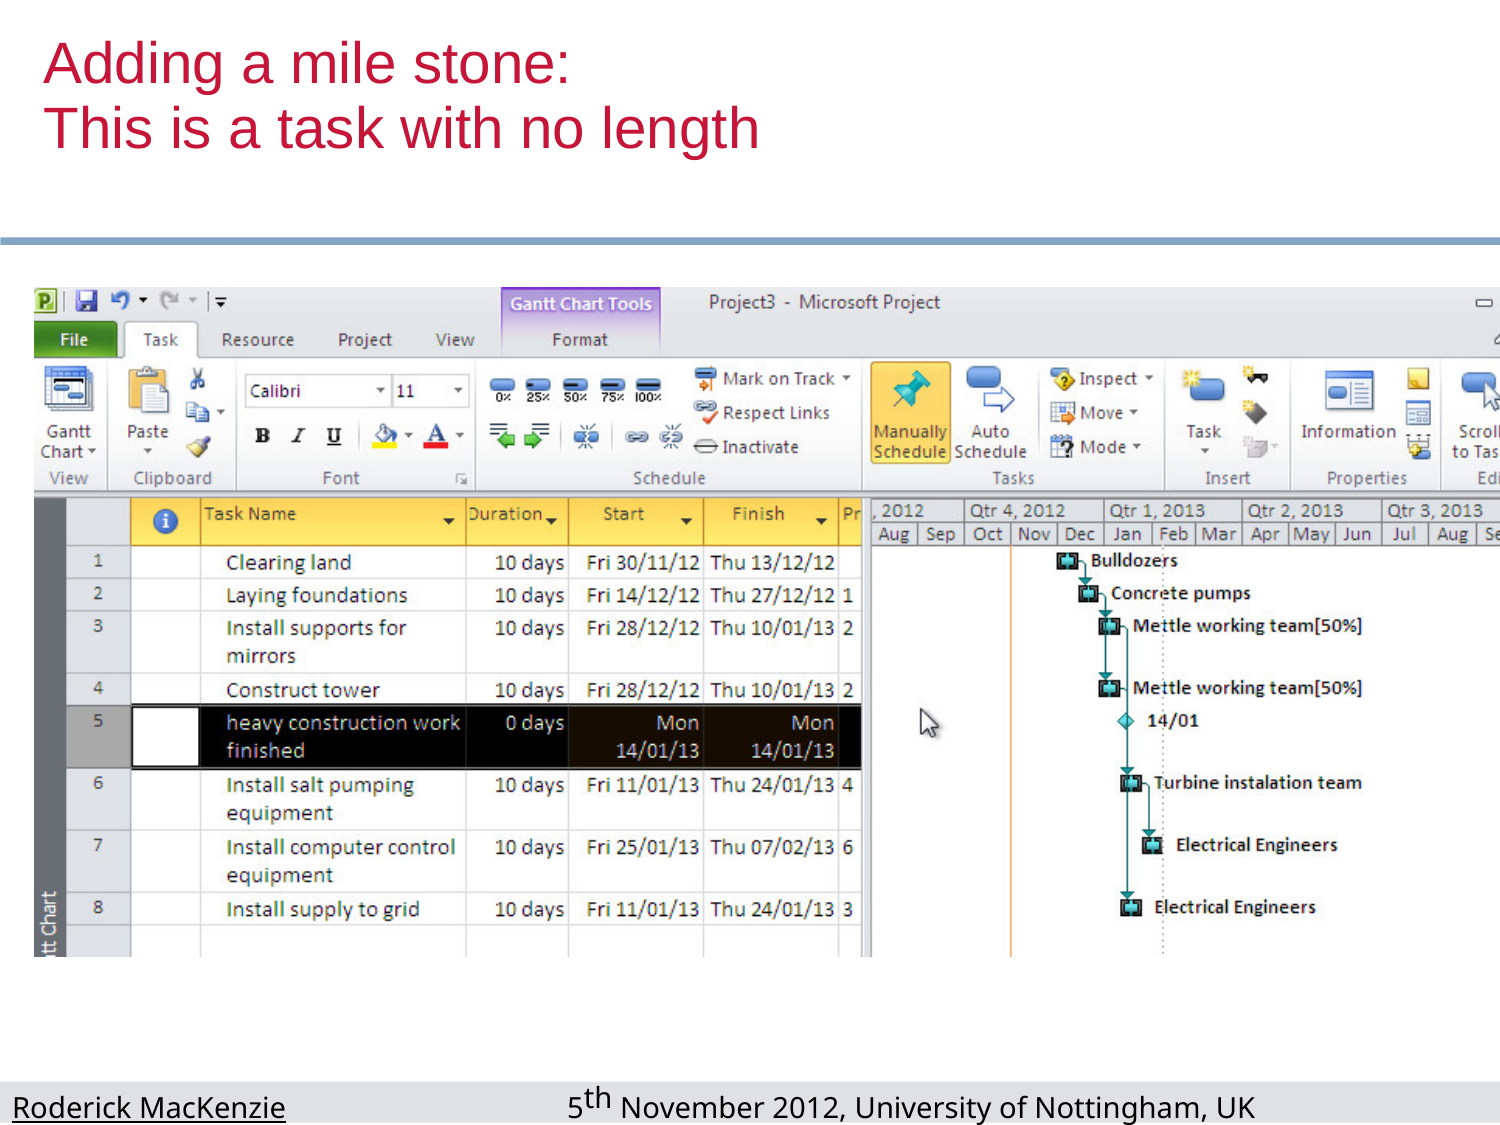

# Adding a mile stone: This is a task with no length